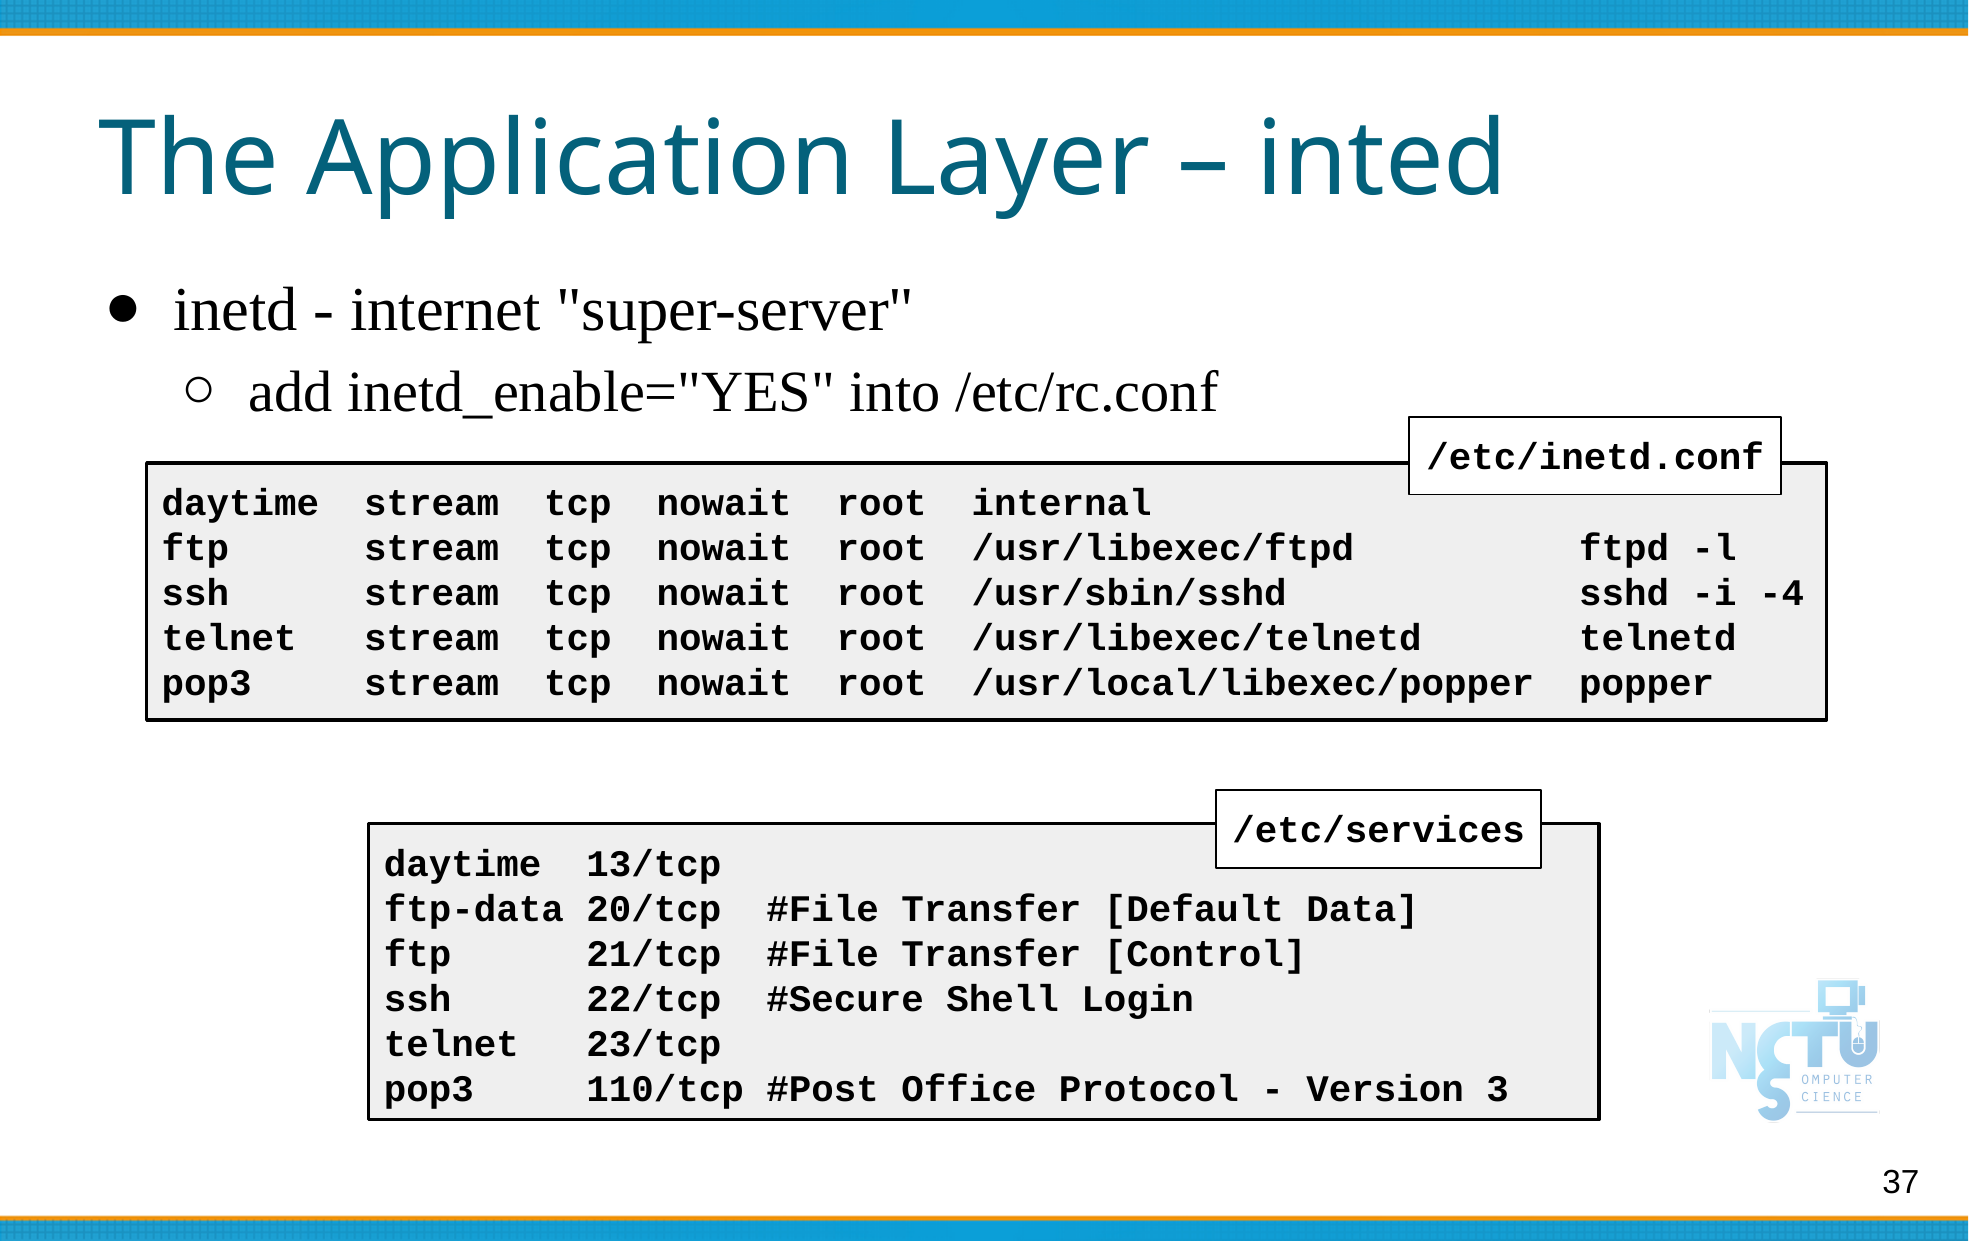

# The Application Layer – inted
inetd - internet "super-server"
add inetd_enable="YES" into /etc/rc.conf
/etc/inetd.conf
daytime stream tcp nowait root internal
ftp stream tcp nowait root /usr/libexec/ftpd ftpd -l
ssh stream tcp nowait root /usr/sbin/sshd sshd -i -4
telnet stream tcp nowait root /usr/libexec/telnetd telnetd
pop3 stream tcp nowait root /usr/local/libexec/popper popper
/etc/services
daytime 13/tcp
ftp-data 20/tcp #File Transfer [Default Data]
ftp 21/tcp #File Transfer [Control]
ssh 22/tcp #Secure Shell Login
telnet 23/tcp
pop3 110/tcp #Post Office Protocol - Version 3